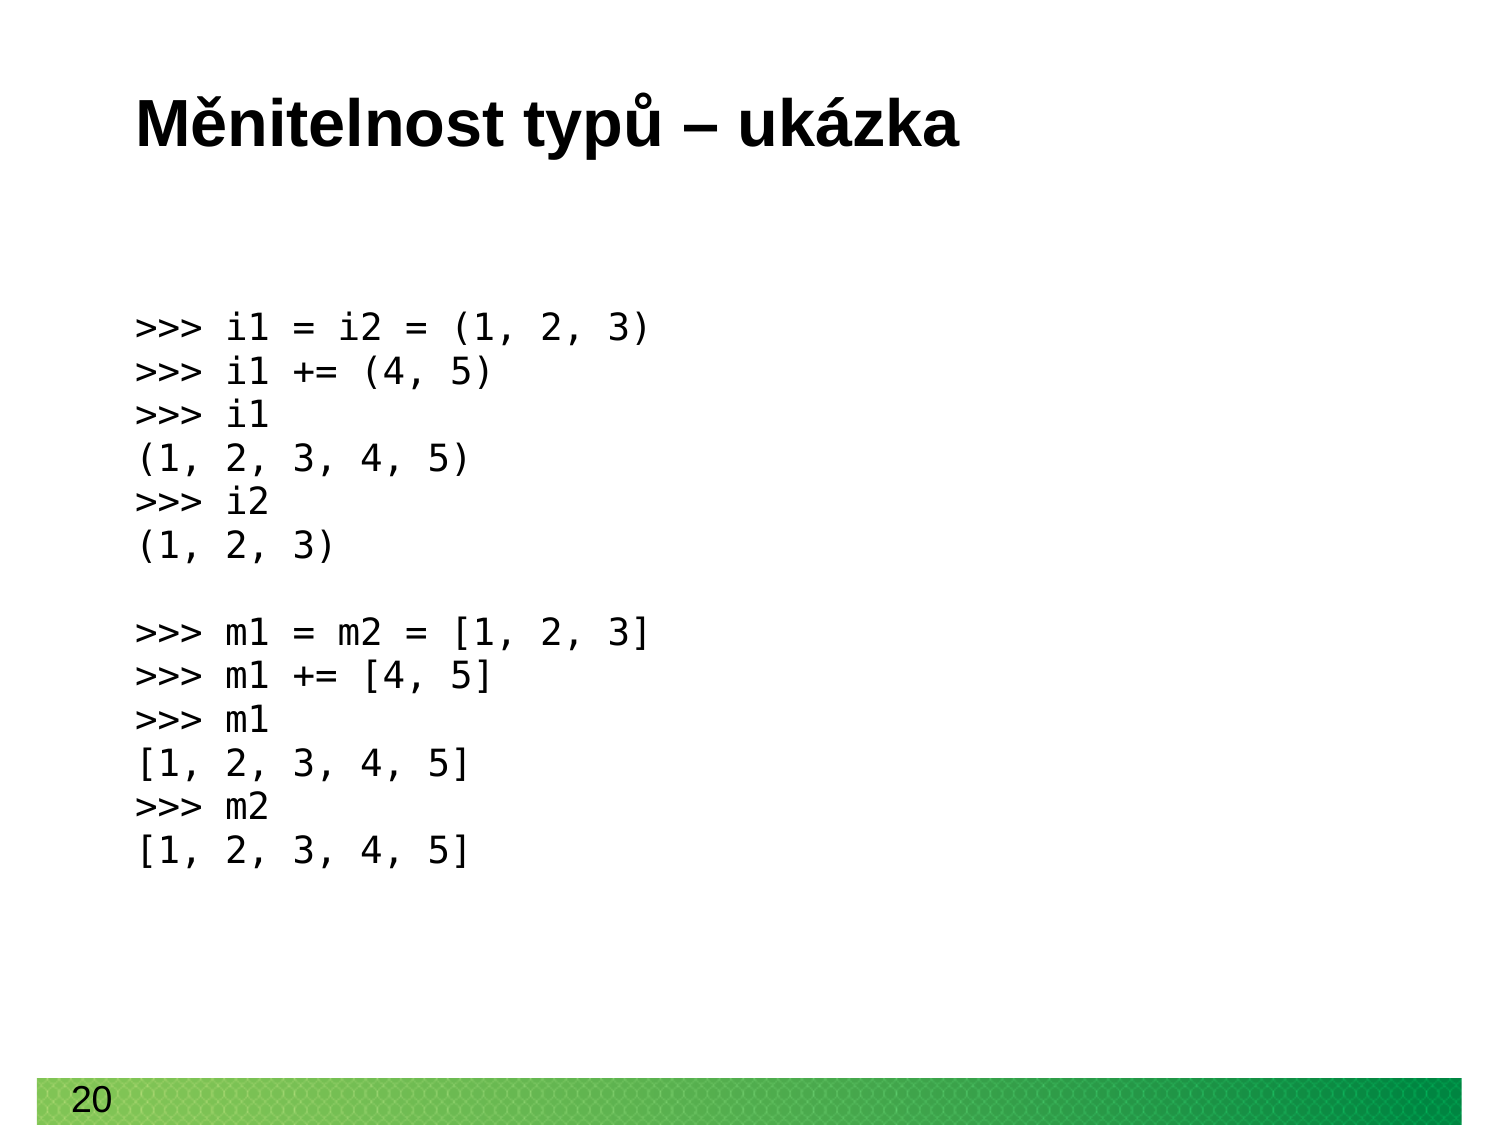

# Měnitelnost typů – ukázka
>>> i1 = i2 = (1, 2, 3)
>>> i1 += (4, 5)
>>> i1
(1, 2, 3, 4, 5)
>>> i2
(1, 2, 3)
>>> m1 = m2 = [1, 2, 3]
>>> m1 += [4, 5]
>>> m1
[1, 2, 3, 4, 5]
>>> m2
[1, 2, 3, 4, 5]